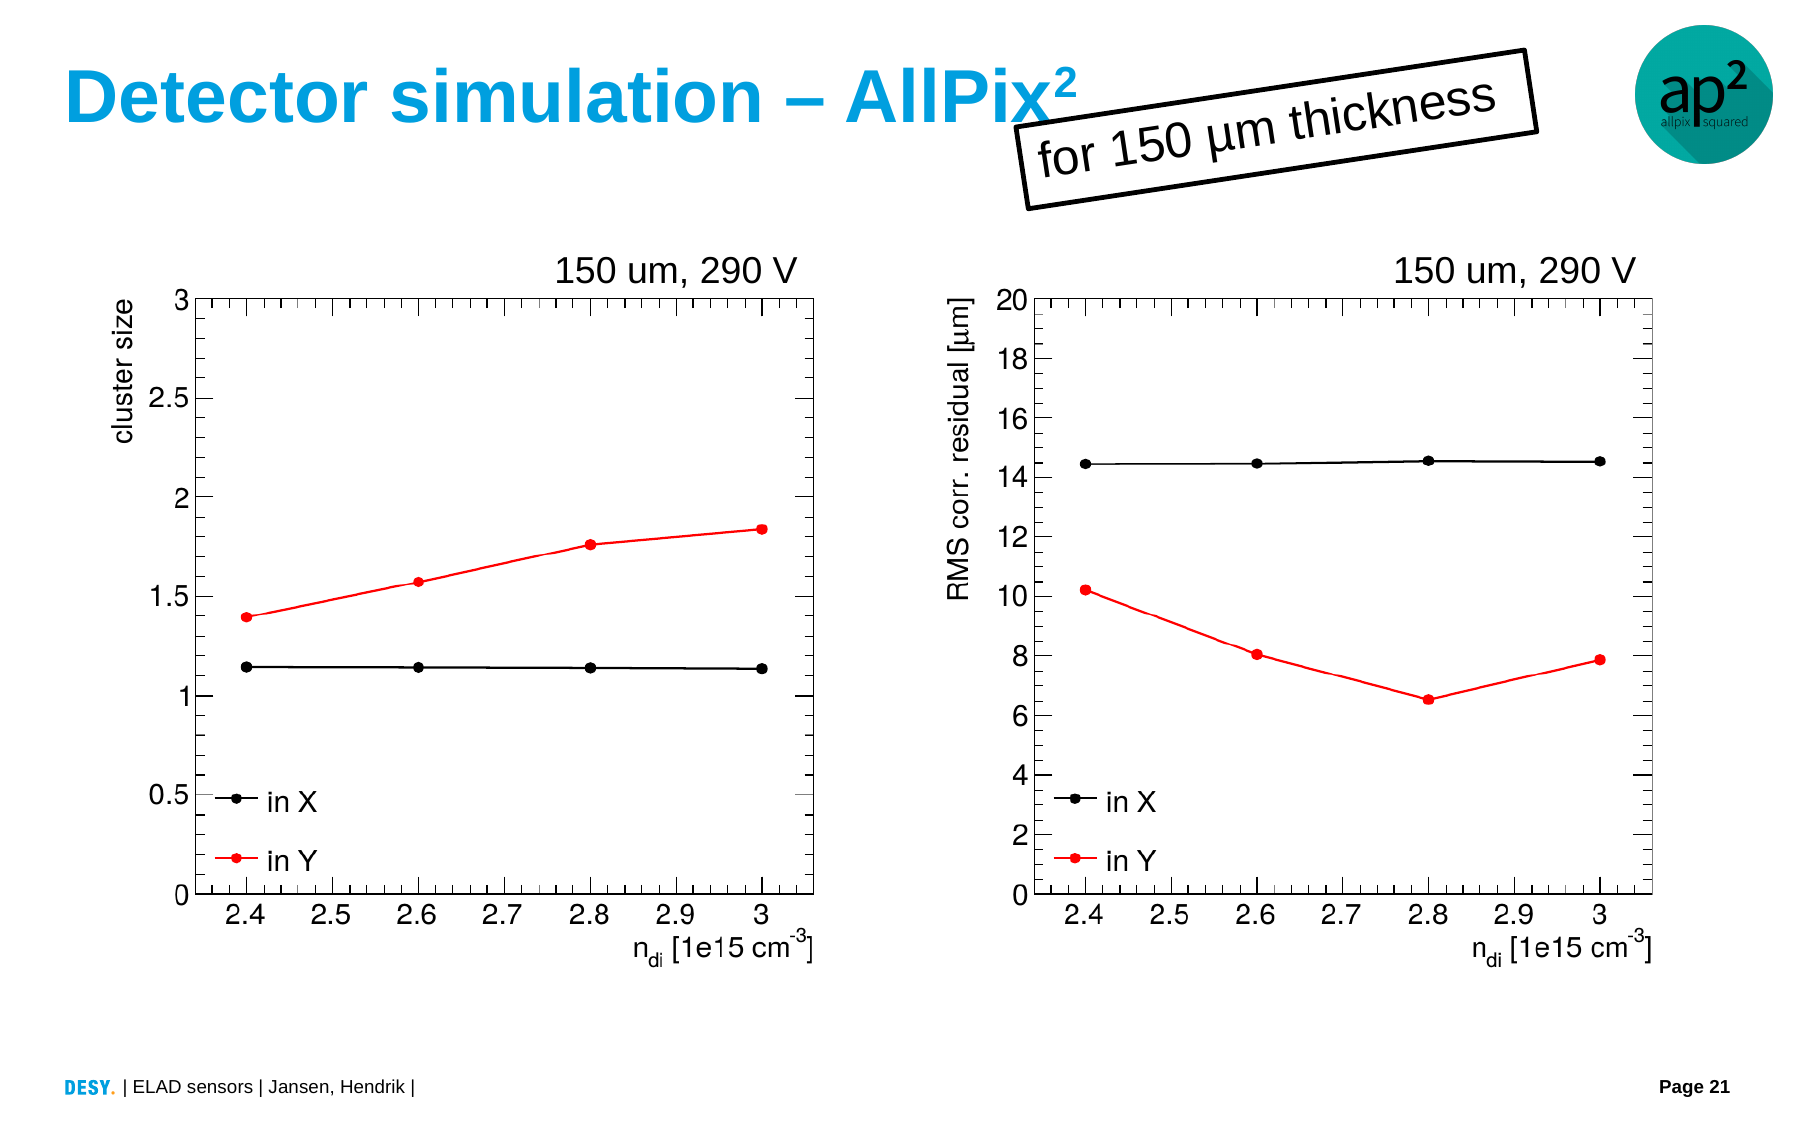

# Detector simulation – AllPix2
for 150 µm thickness
150 um, 290 V
150 um, 290 V